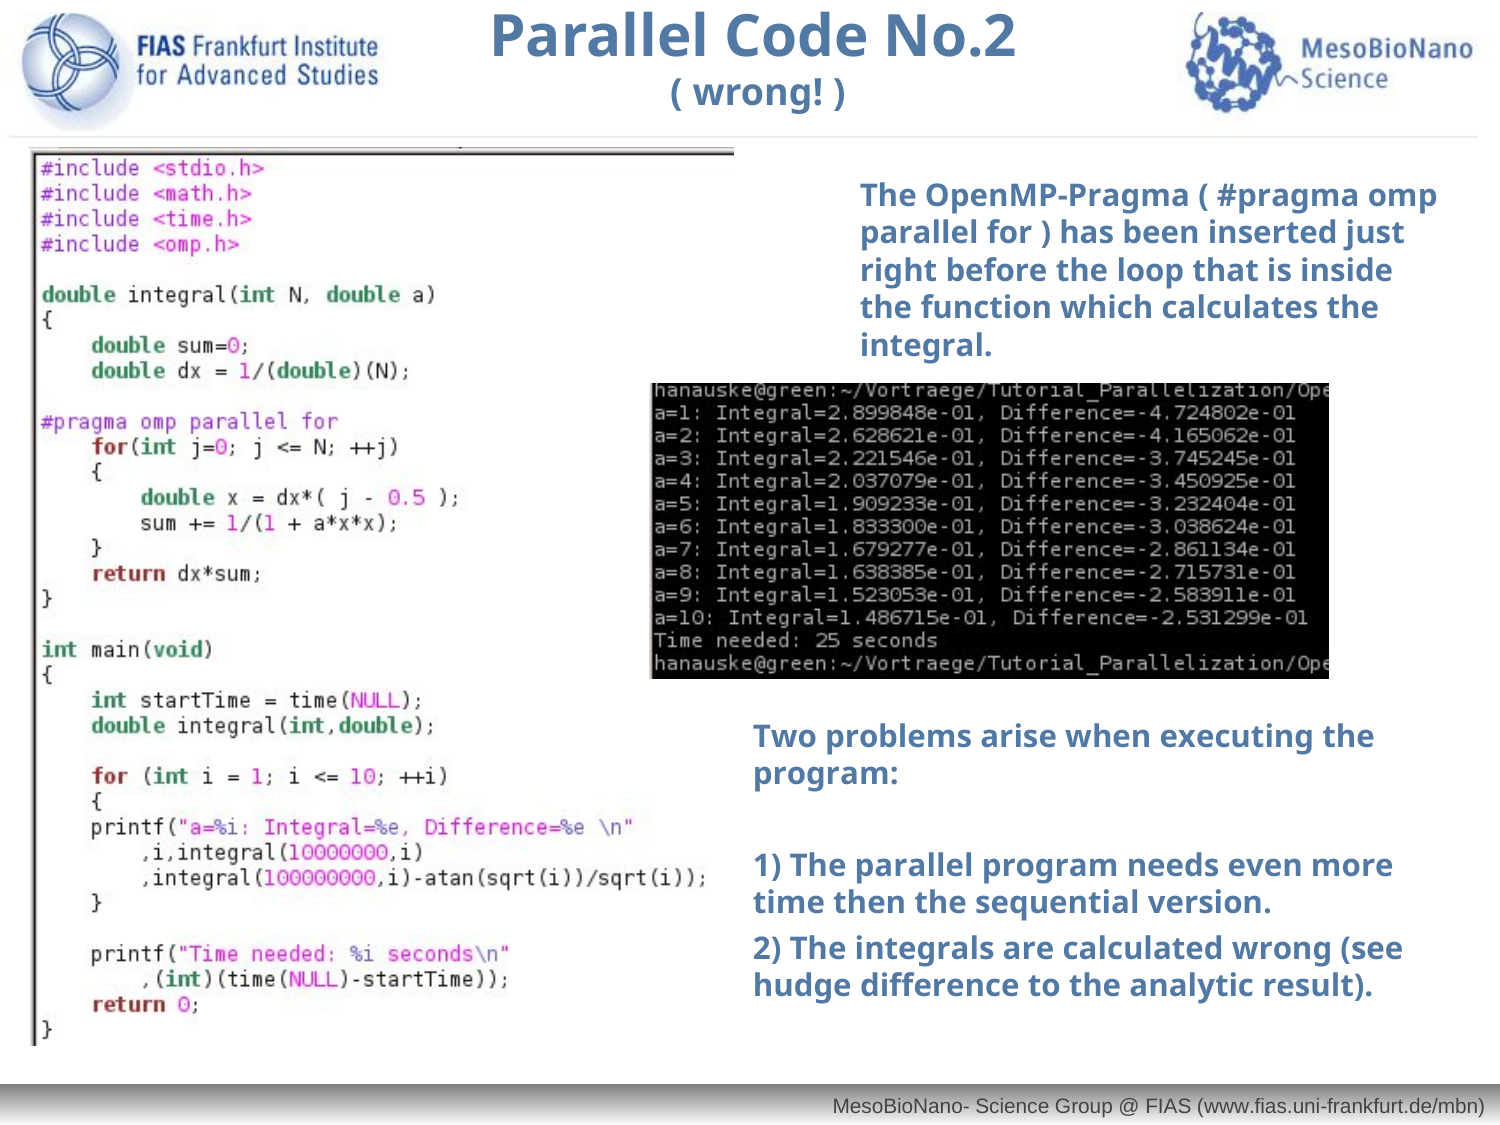

# Parallel Code No.2 ( wrong! )
The OpenMP-Pragma ( #pragma omp parallel for ) has been inserted just right before the loop that is inside the function which calculates the integral.
Two problems arise when executing the program:
 The parallel program needs even more time then the sequential version.
 The integrals are calculated wrong (see hudge difference to the analytic result).